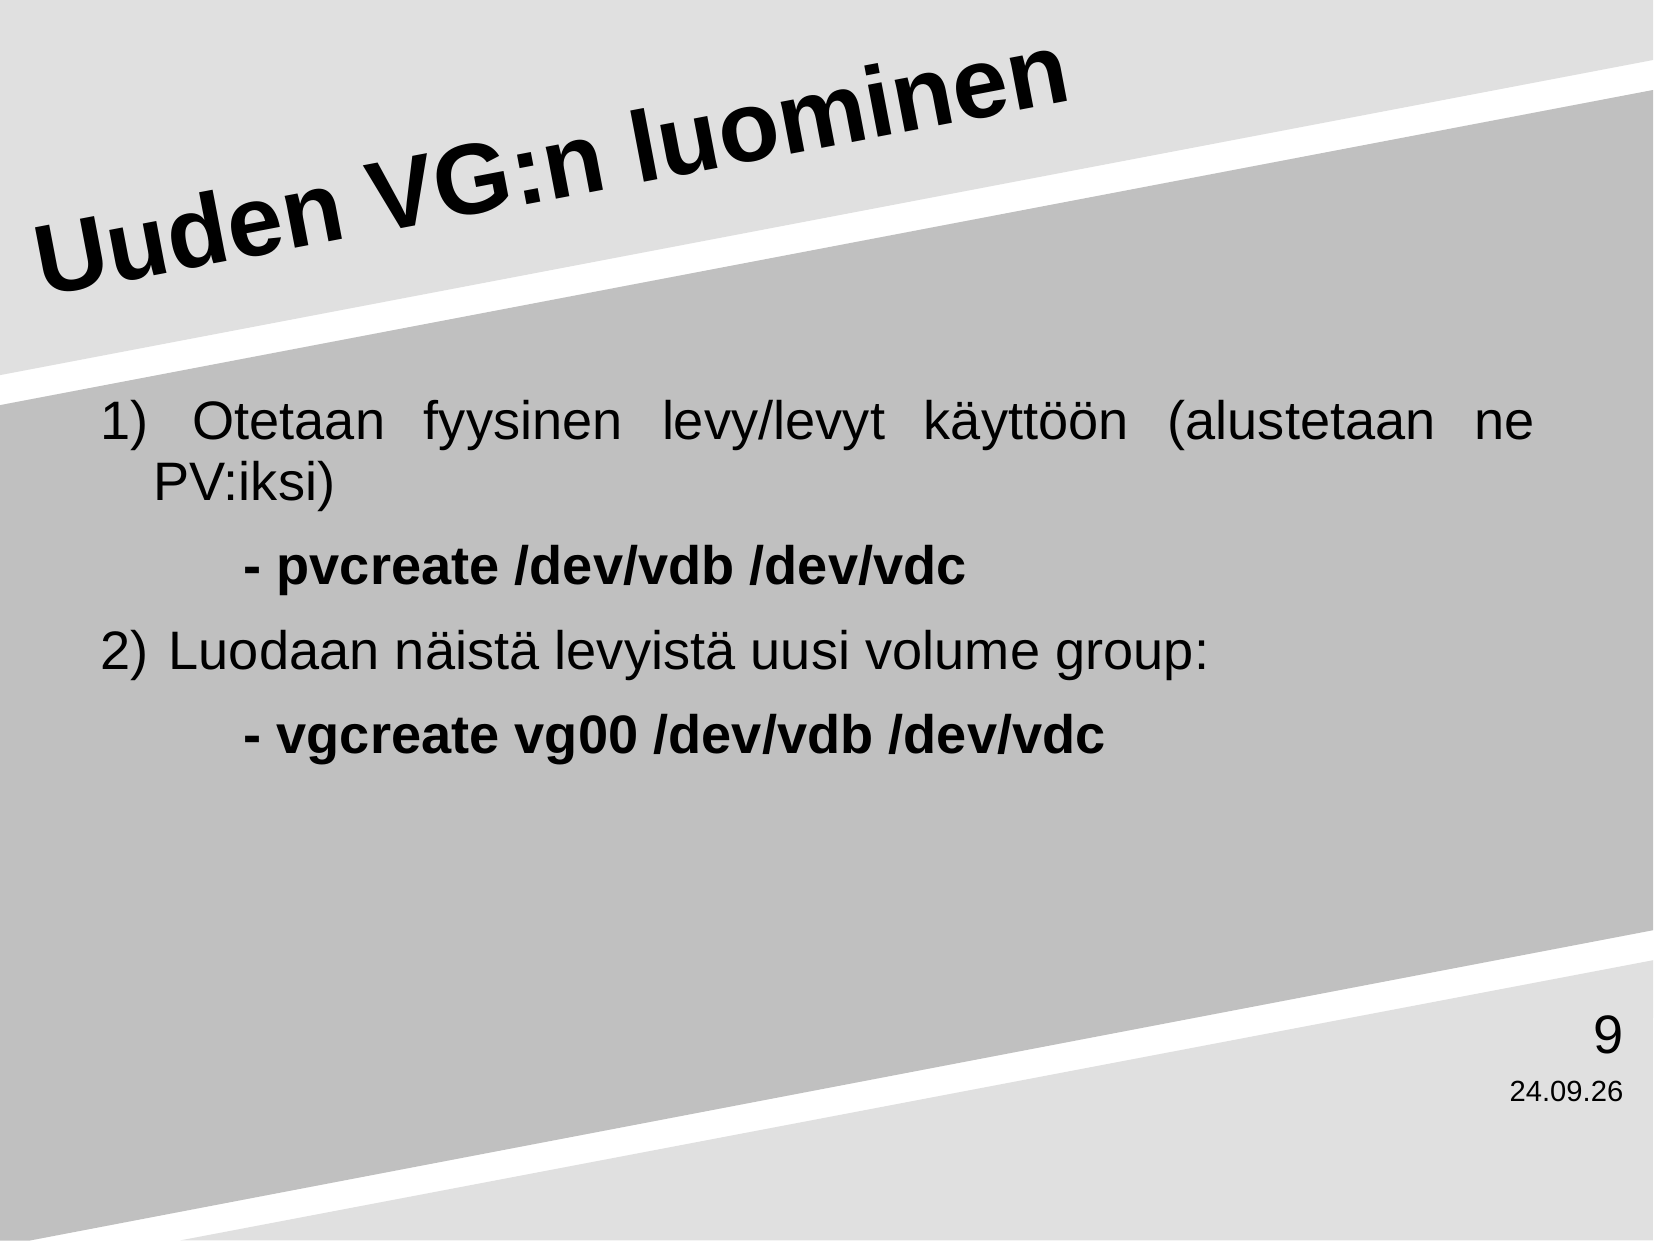

# Uuden VG:n luominen
 Otetaan fyysinen levy/levyt käyttöön (alustetaan ne PV:iksi)
 	 - pvcreate /dev/vdb /dev/vdc
 Luodaan näistä levyistä uusi volume group:
 	 - vgcreate vg00 /dev/vdb /dev/vdc
9